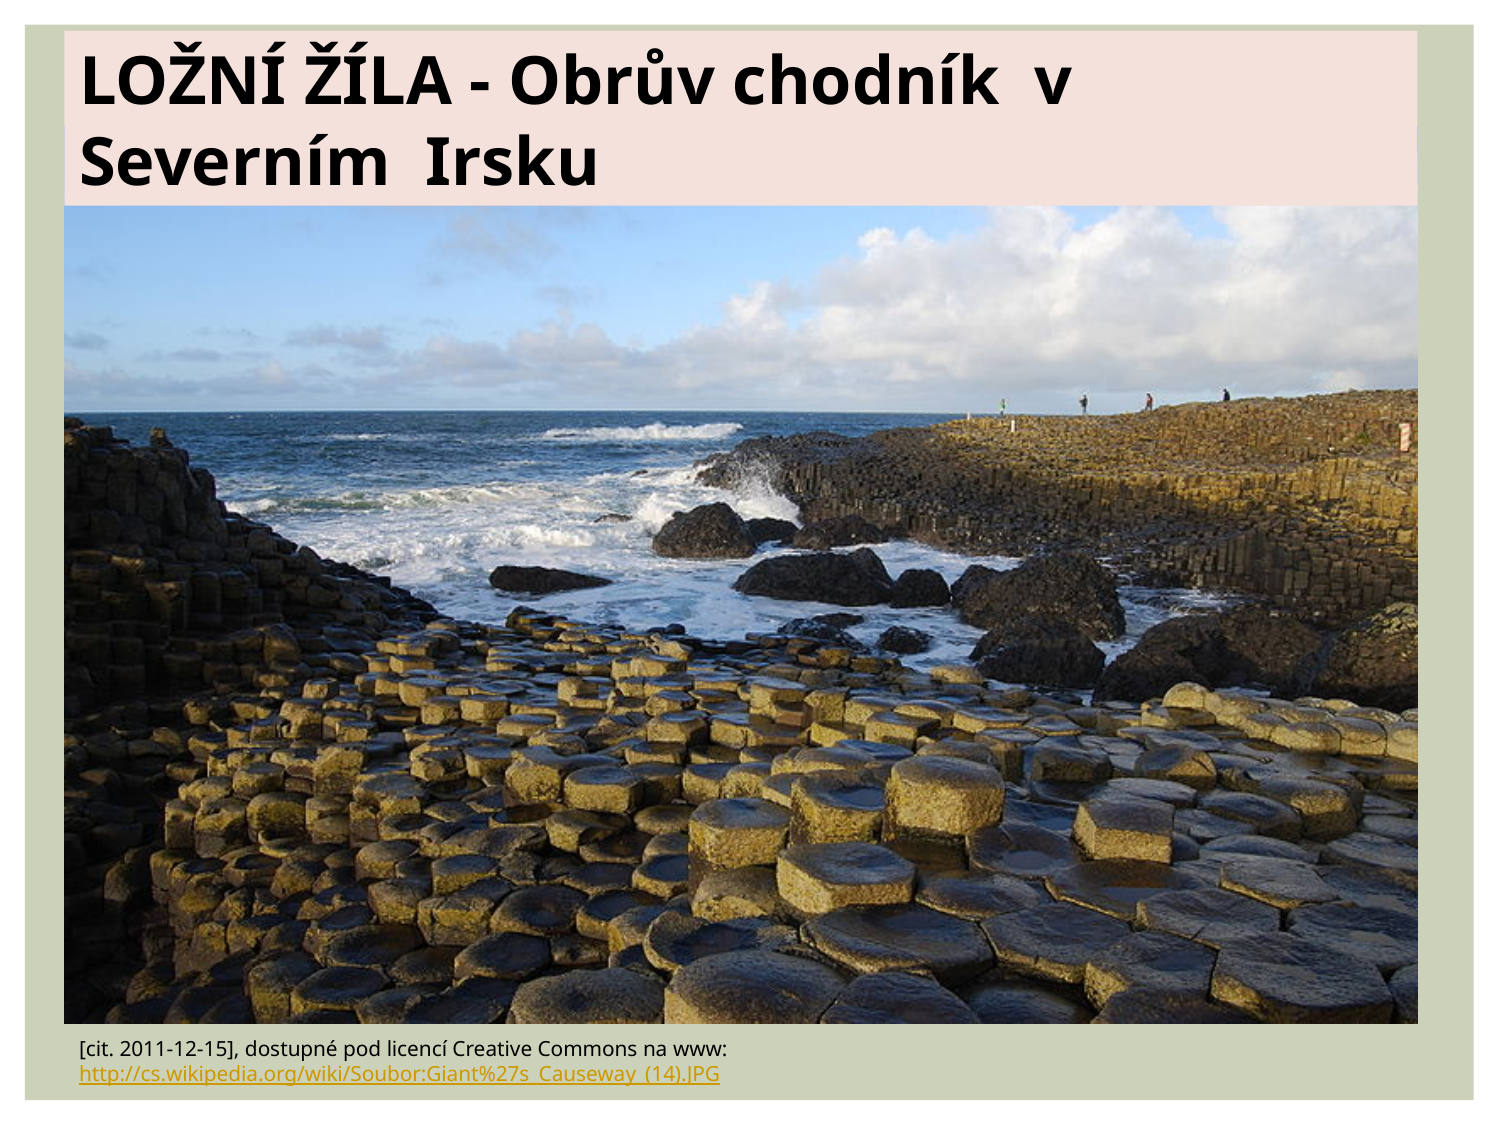

LOŽNÍ ŽÍLA - Obrův chodník v Severním Irsku
[cit. 2011-12-15], dostupné pod licencí Creative Commons na www:
http://cs.wikipedia.org/wiki/Soubor:Giant%27s_Causeway_(14).JPG